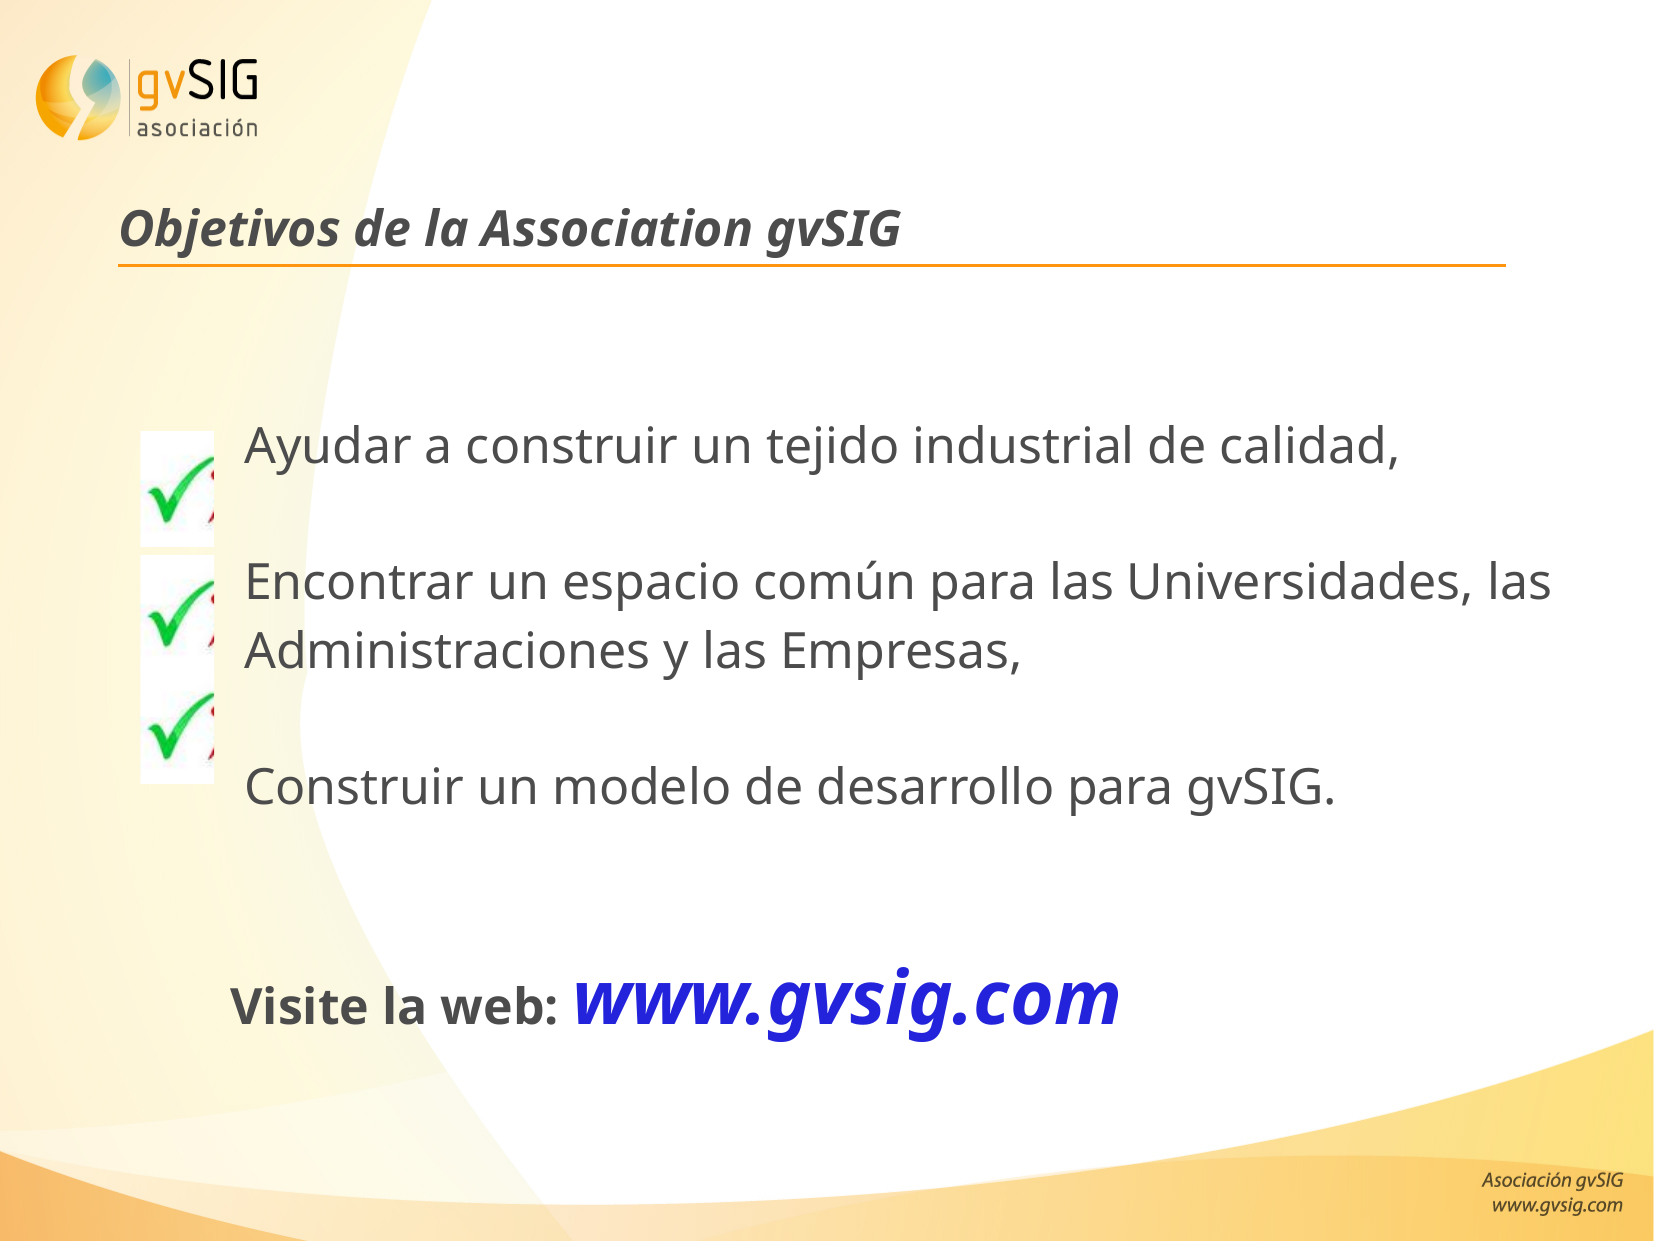

# Objetivos de la Association gvSIG
Ayudar a construir un tejido industrial de calidad,
Encontrar un espacio común para las Universidades, las Administraciones y las Empresas,
Construir un modelo de desarrollo para gvSIG.
Visite la web: www.gvsig.com